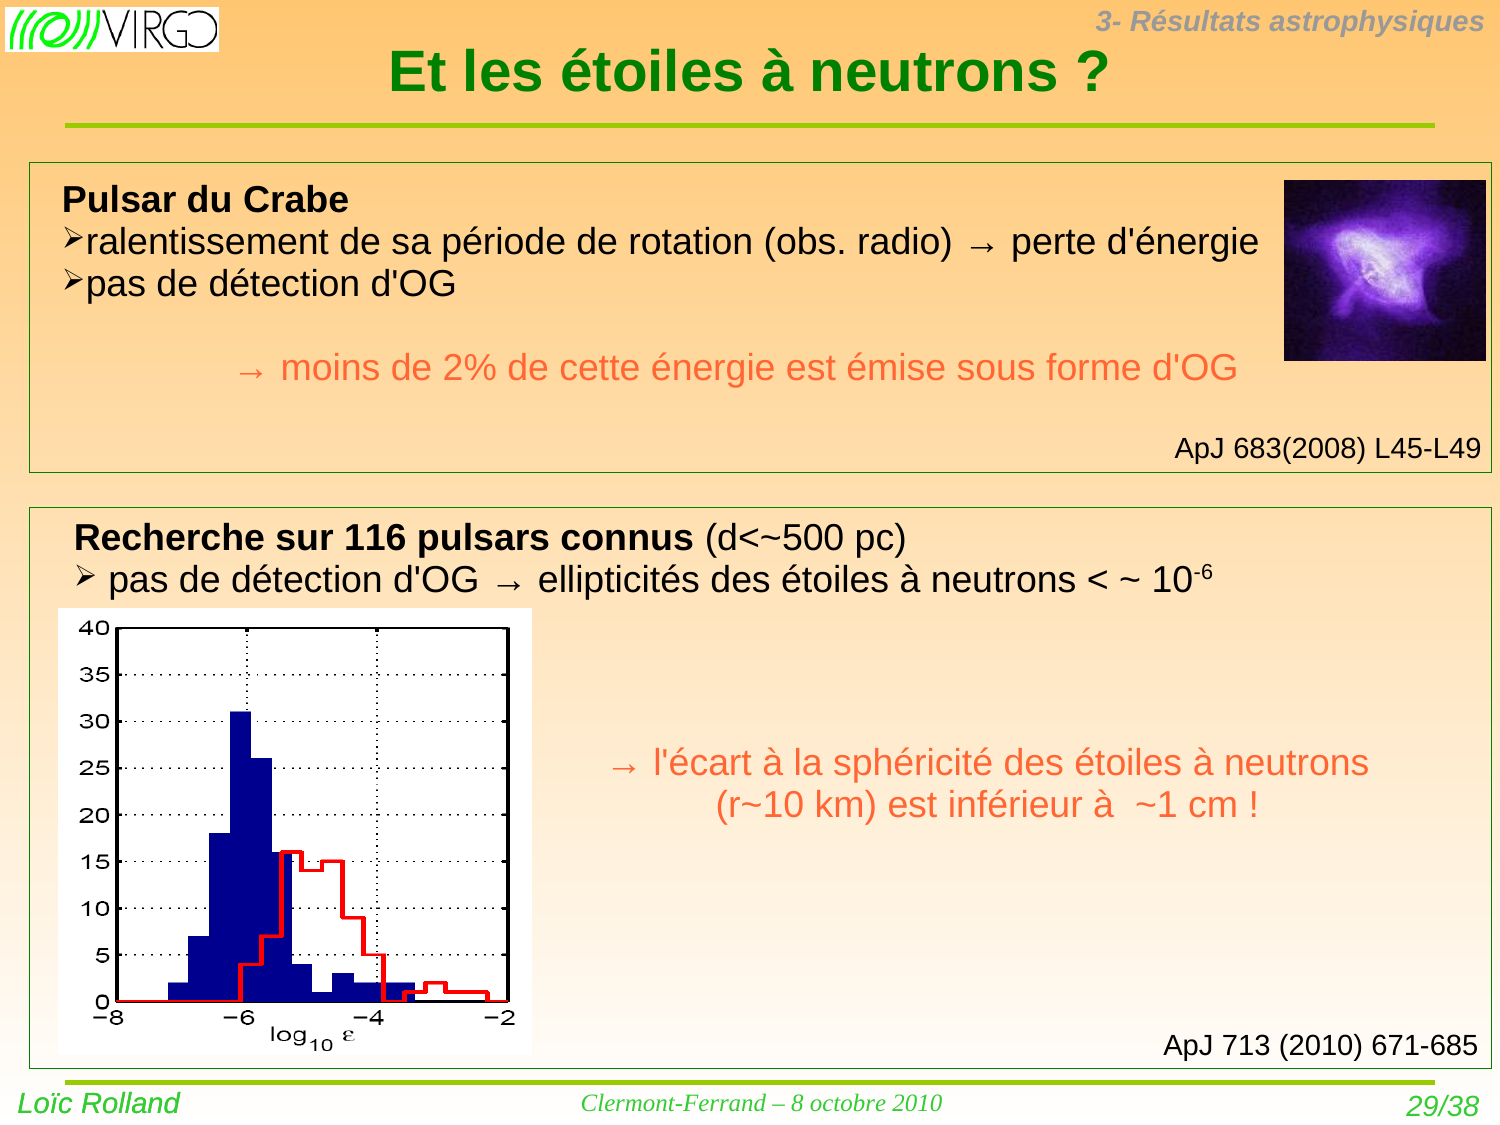

3- Résultats astrophysiques
# Et les étoiles à neutrons ?
Pulsar du Crabe
ralentissement de sa période de rotation (obs. radio) → perte d'énergie
pas de détection d'OG
 → moins de 2% de cette énergie est émise sous forme d'OG
 ApJ 683(2008) L45-L49
Recherche sur 116 pulsars connus (d<~500 pc)
 pas de détection d'OG → ellipticités des étoiles à neutrons < ~ 10-6
→ l'écart à la sphéricité des étoiles à neutrons (r~10 km) est inférieur à ~1 cm !
ApJ 713 (2010) 671-685
29